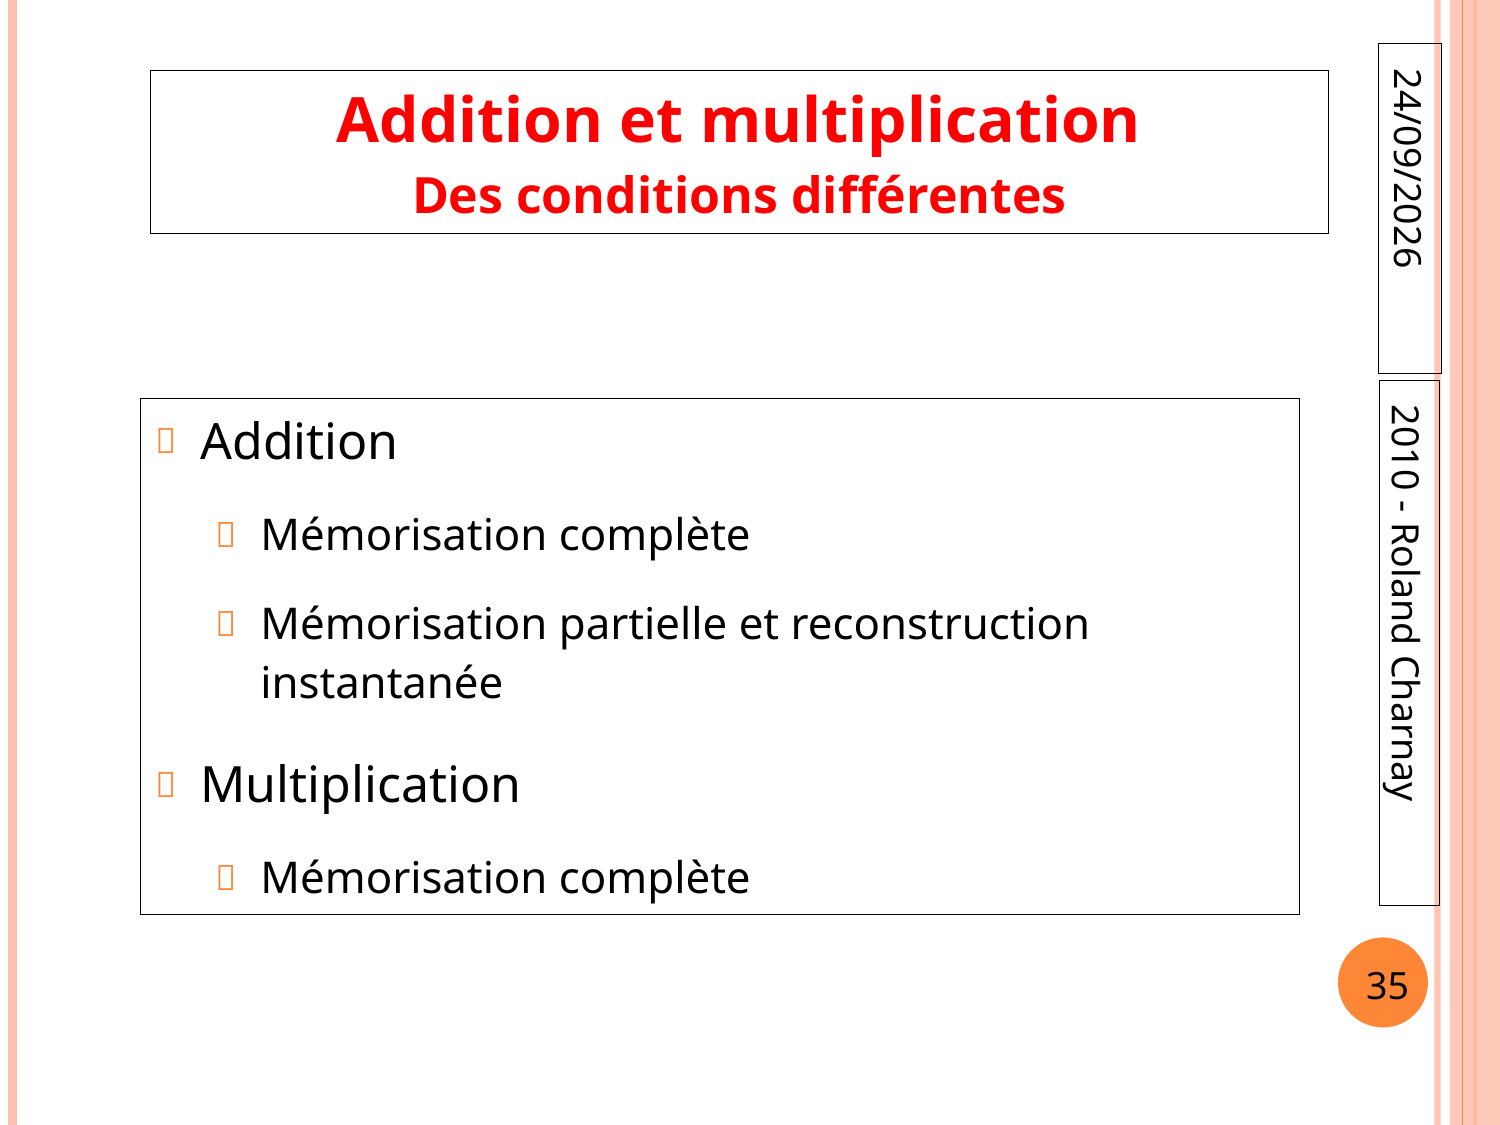

# Addition et multiplication Des conditions différentes
Addition
Mémorisation complète
Mémorisation partielle et reconstruction instantanée
Multiplication
Mémorisation complète